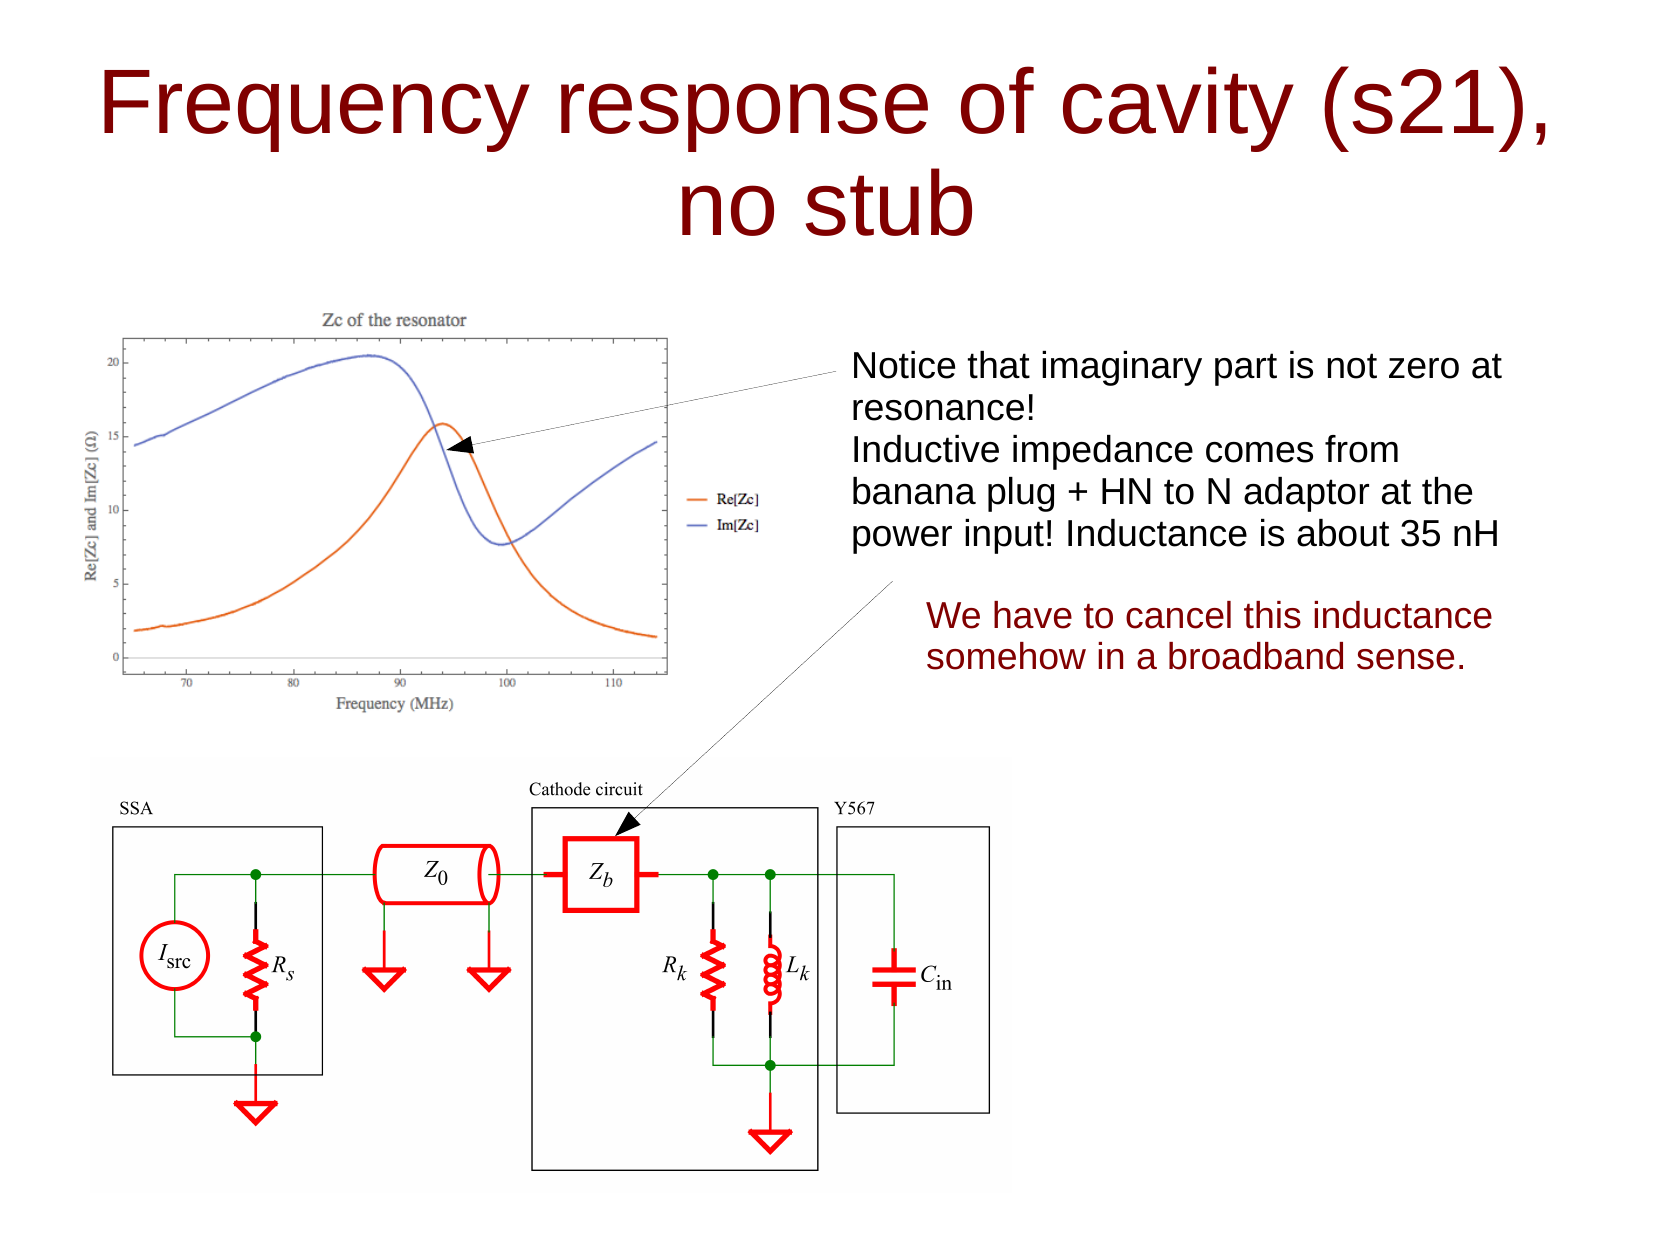

# Frequency response of cavity (s21), no stub
Notice that imaginary part is not zero at resonance!
Inductive impedance comes from banana plug + HN to N adaptor at the power input! Inductance is about 35 nH
We have to cancel this inductance somehow in a broadband sense.